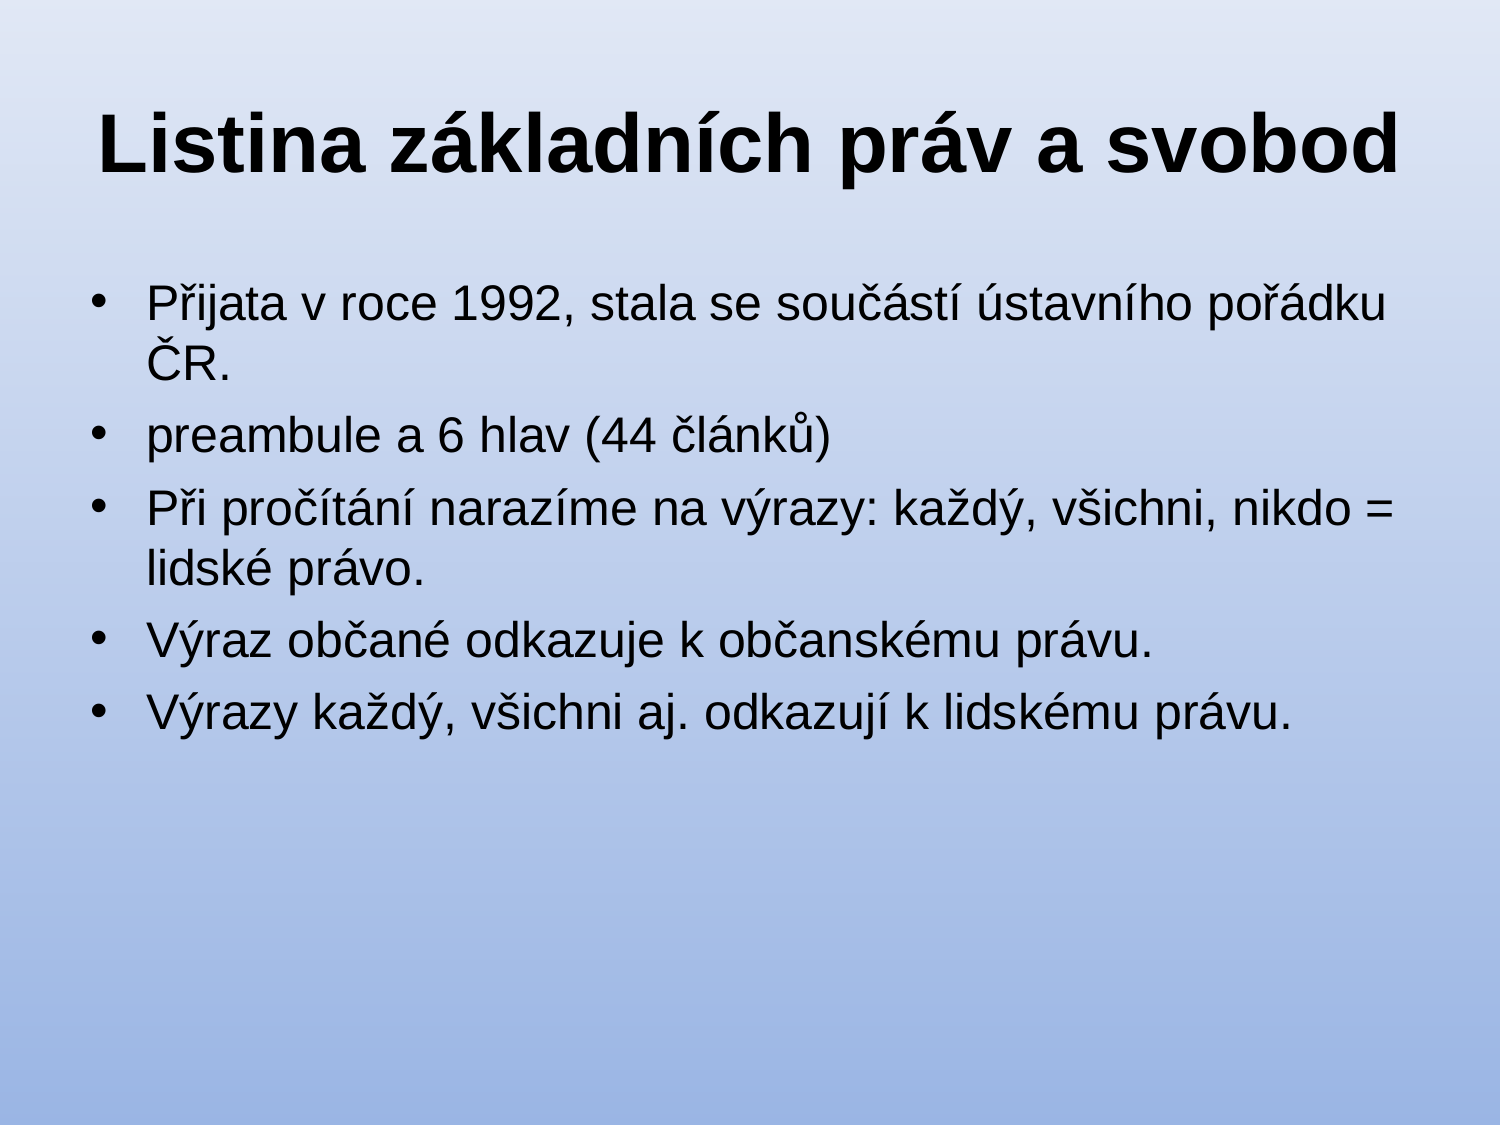

# Listina základních práv a svobod
Přijata v roce 1992, stala se součástí ústavního pořádku ČR.
preambule a 6 hlav (44 článků)
Při pročítání narazíme na výrazy: každý, všichni, nikdo = lidské právo.
Výraz občané odkazuje k občanskému právu.
Výrazy každý, všichni aj. odkazují k lidskému právu.